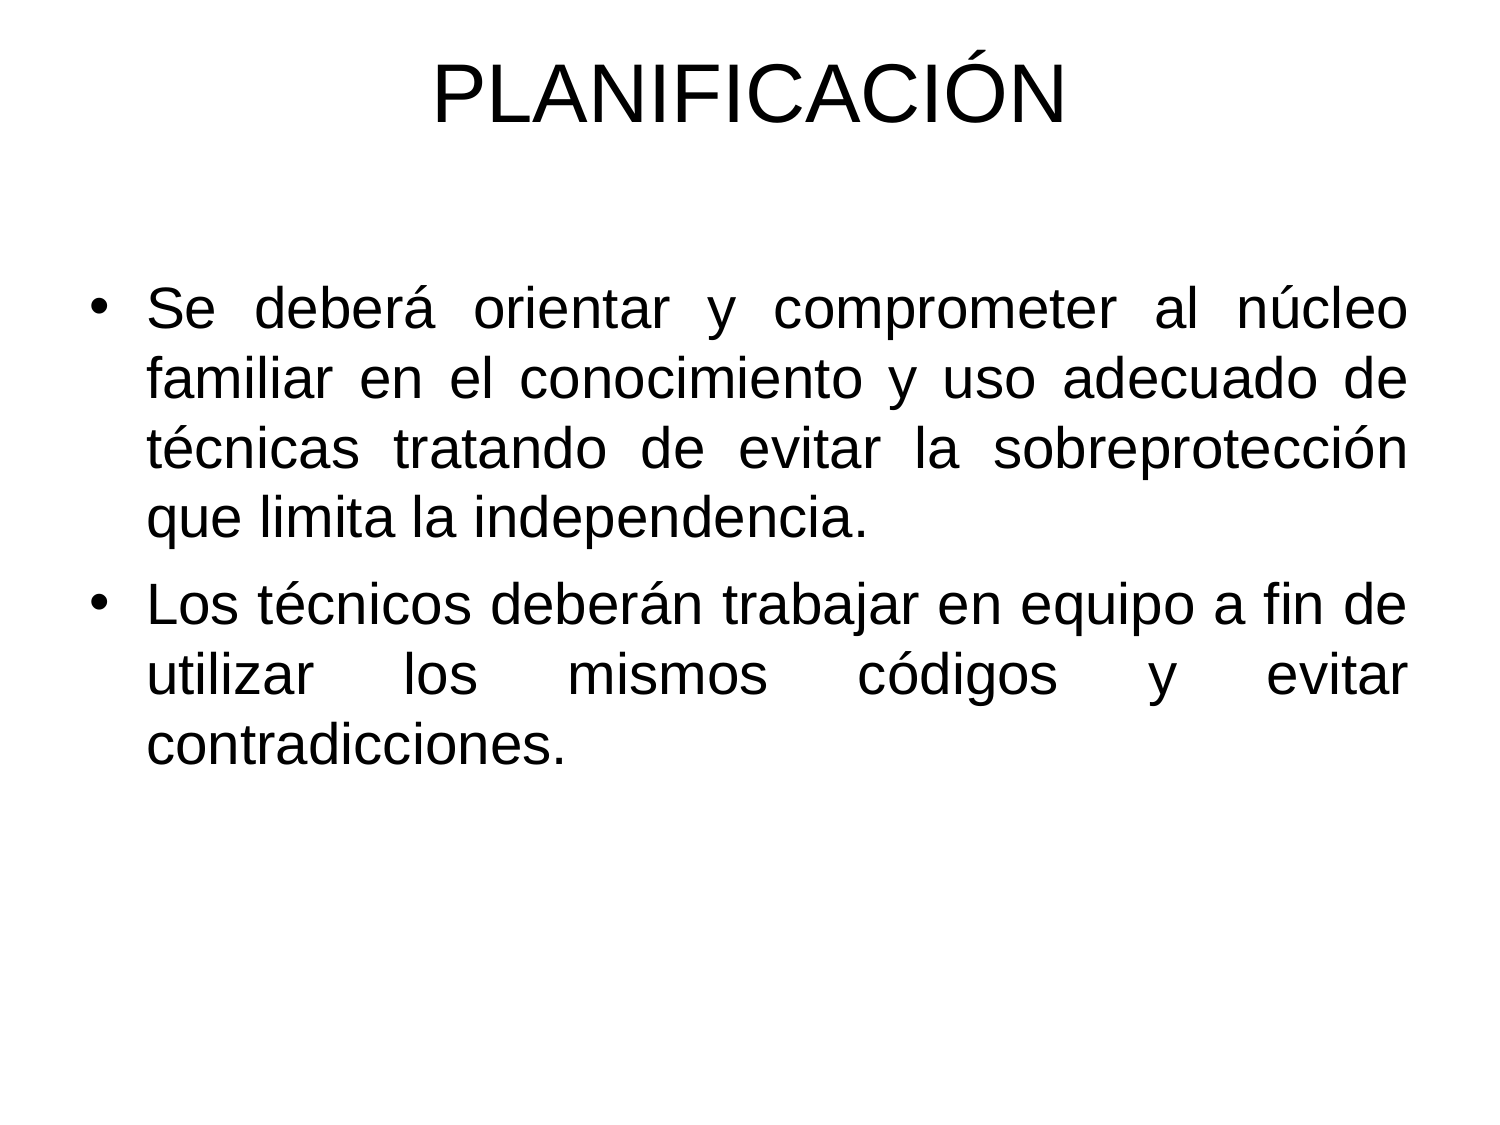

# PLANIFICACIÓN
Se deberá orientar y comprometer al núcleo familiar en el conocimiento y uso adecuado de técnicas tratando de evitar la sobreprotección que limita la independencia.
Los técnicos deberán trabajar en equipo a fin de utilizar los mismos códigos y evitar contradicciones.